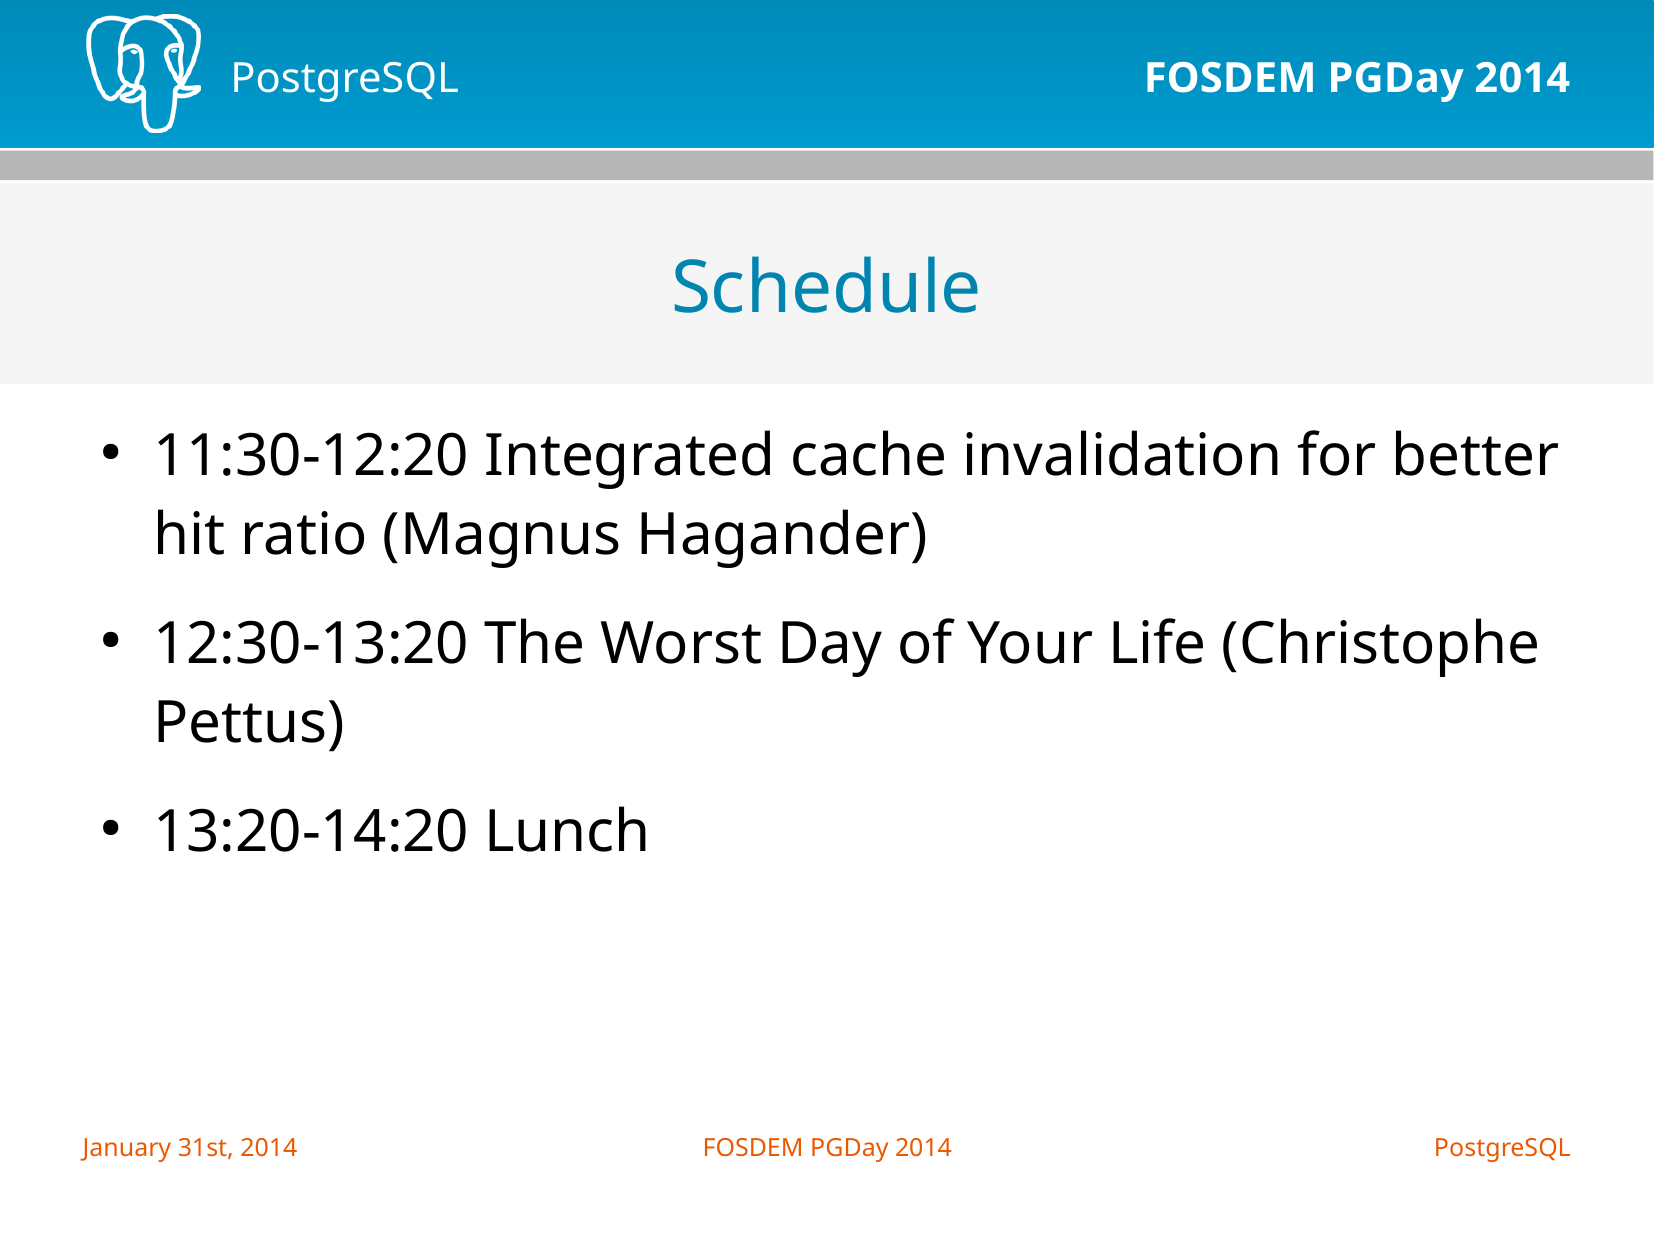

# Schedule
11:30-12:20 Integrated cache invalidation for better hit ratio (Magnus Hagander)
12:30-13:20 The Worst Day of Your Life (Christophe Pettus)
13:20-14:20 Lunch
8